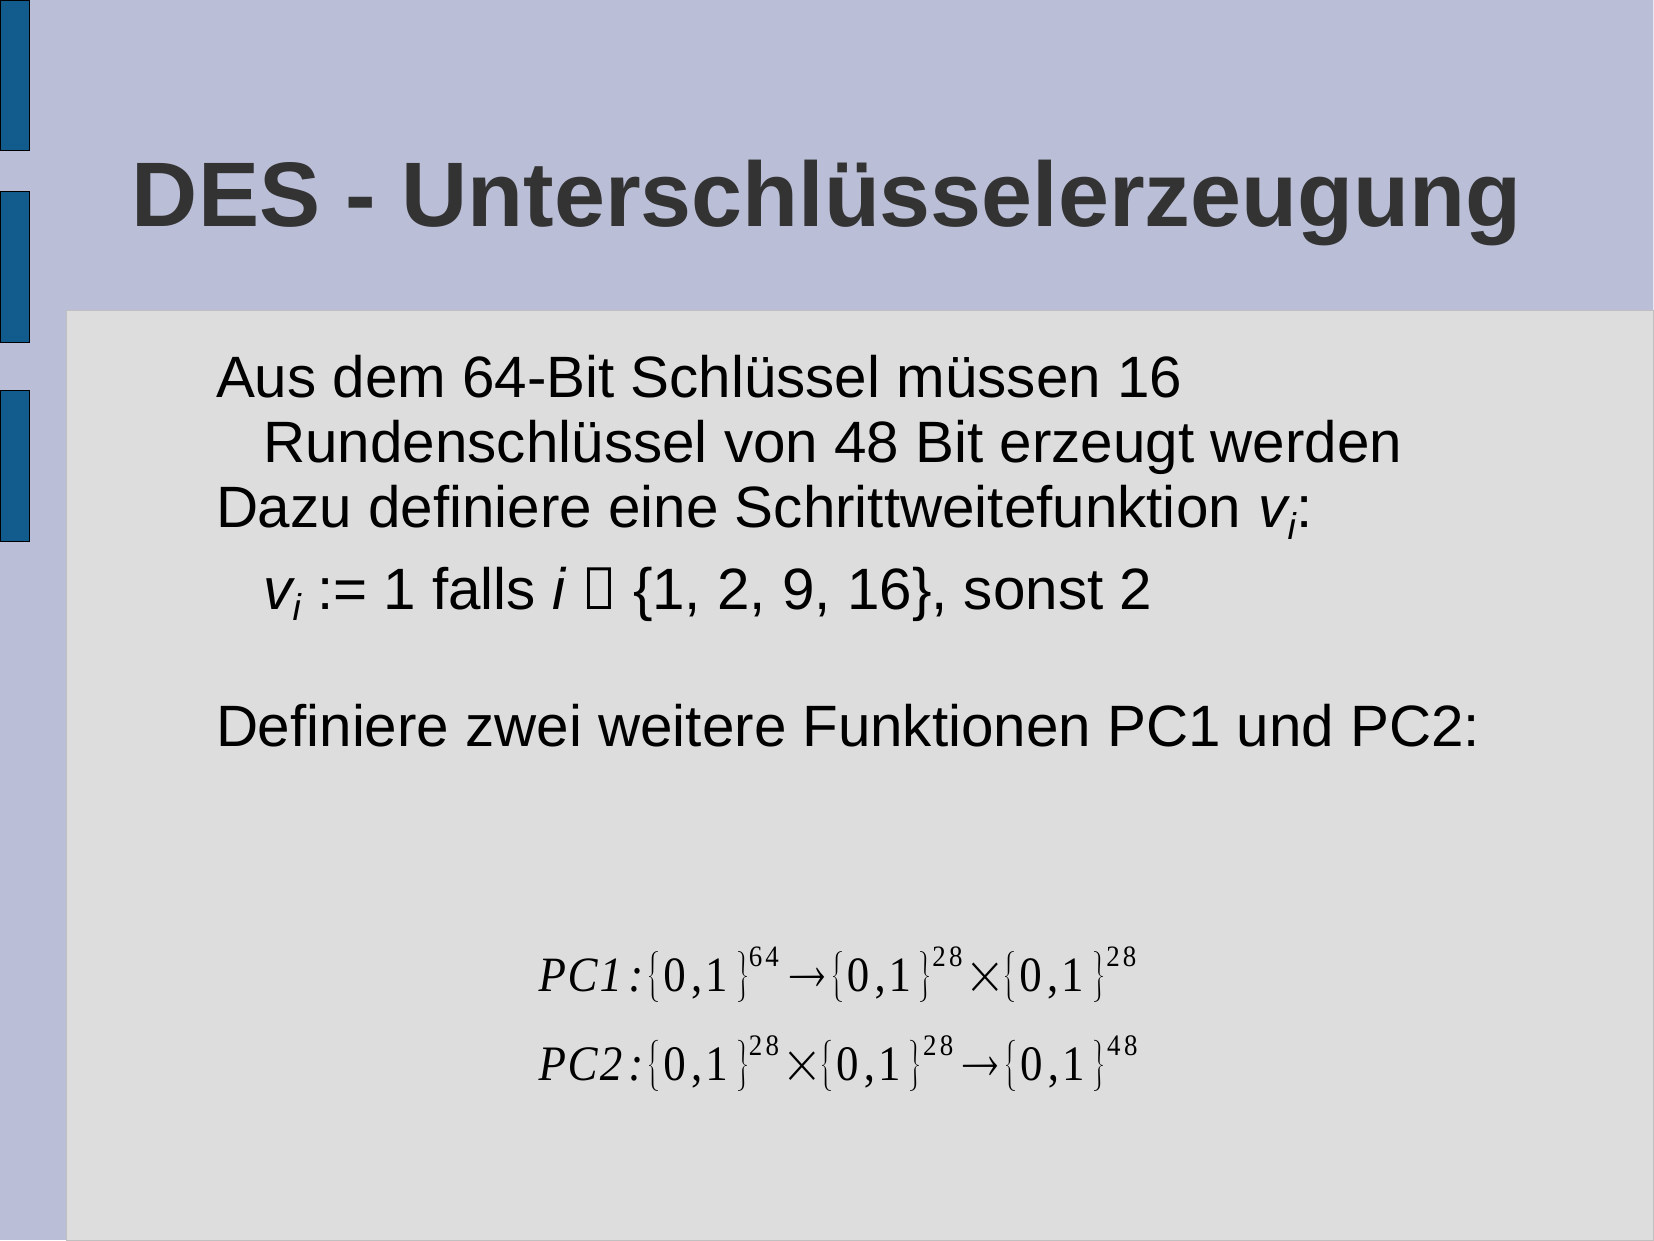

# DES - Unterschlüsselerzeugung
Aus dem 64-Bit Schlüssel müssen 16 Rundenschlüssel von 48 Bit erzeugt werden
Dazu definiere eine Schrittweitefunktion vi:
vi := 1 falls i  {1, 2, 9, 16}, sonst 2
Definiere zwei weitere Funktionen PC1 und PC2: